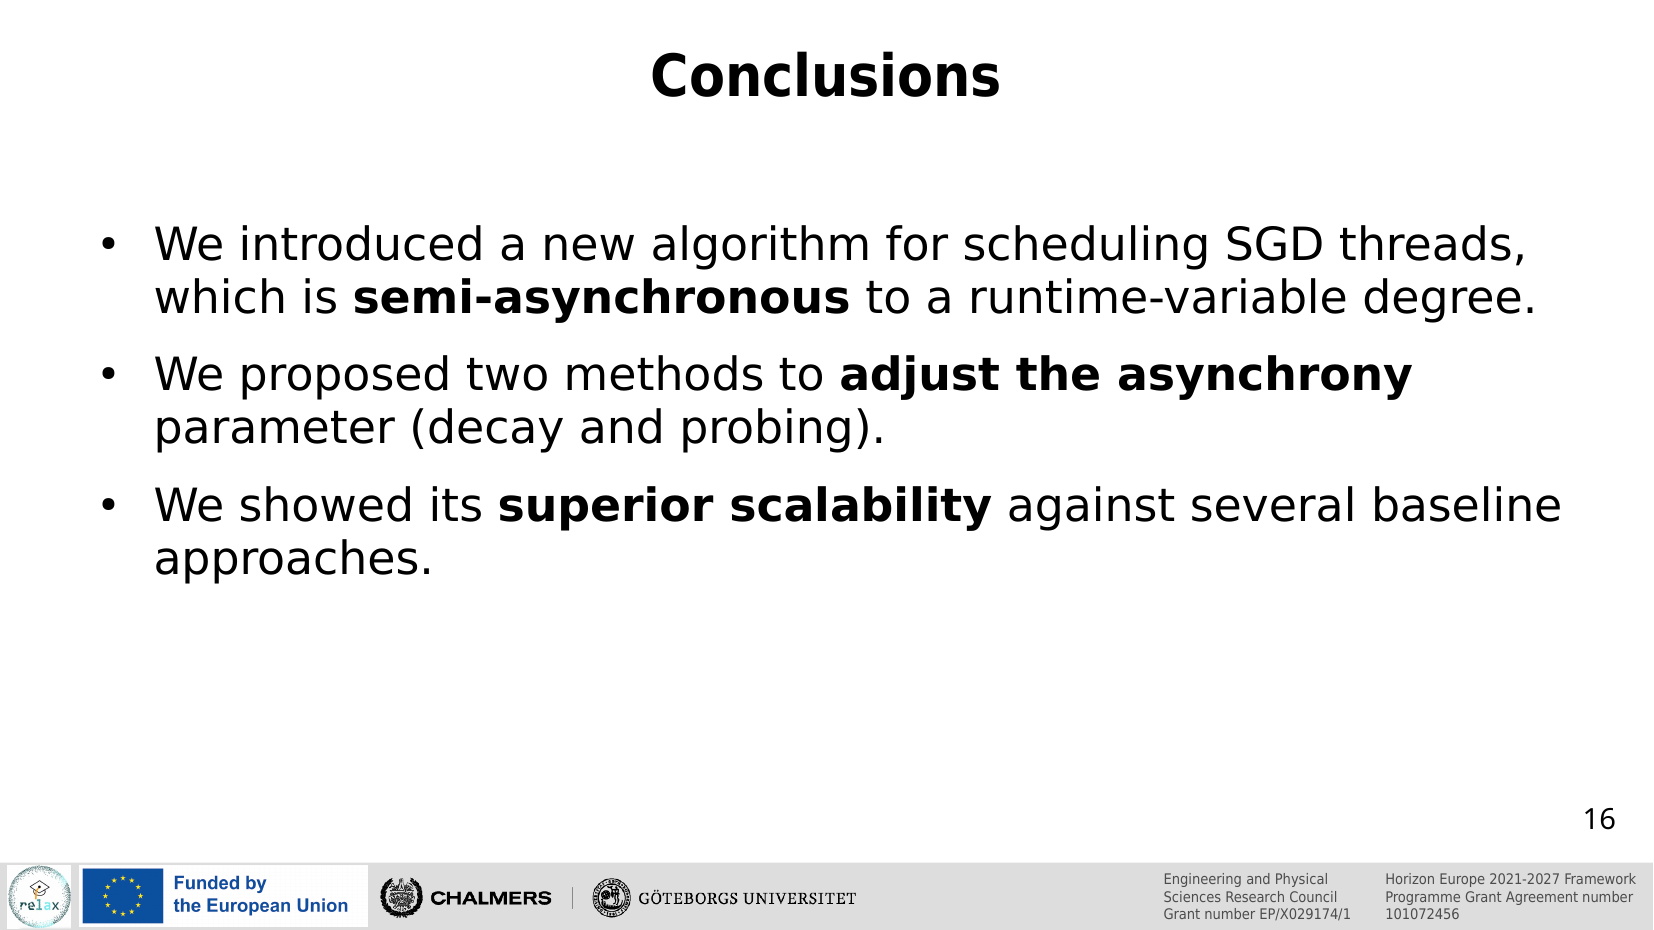

# Conclusions
We introduced a new algorithm for scheduling SGD threads, which is semi-asynchronous to a runtime-variable degree.
We proposed two methods to adjust the asynchrony parameter (decay and probing).
We showed its superior scalability against several baseline approaches.
16